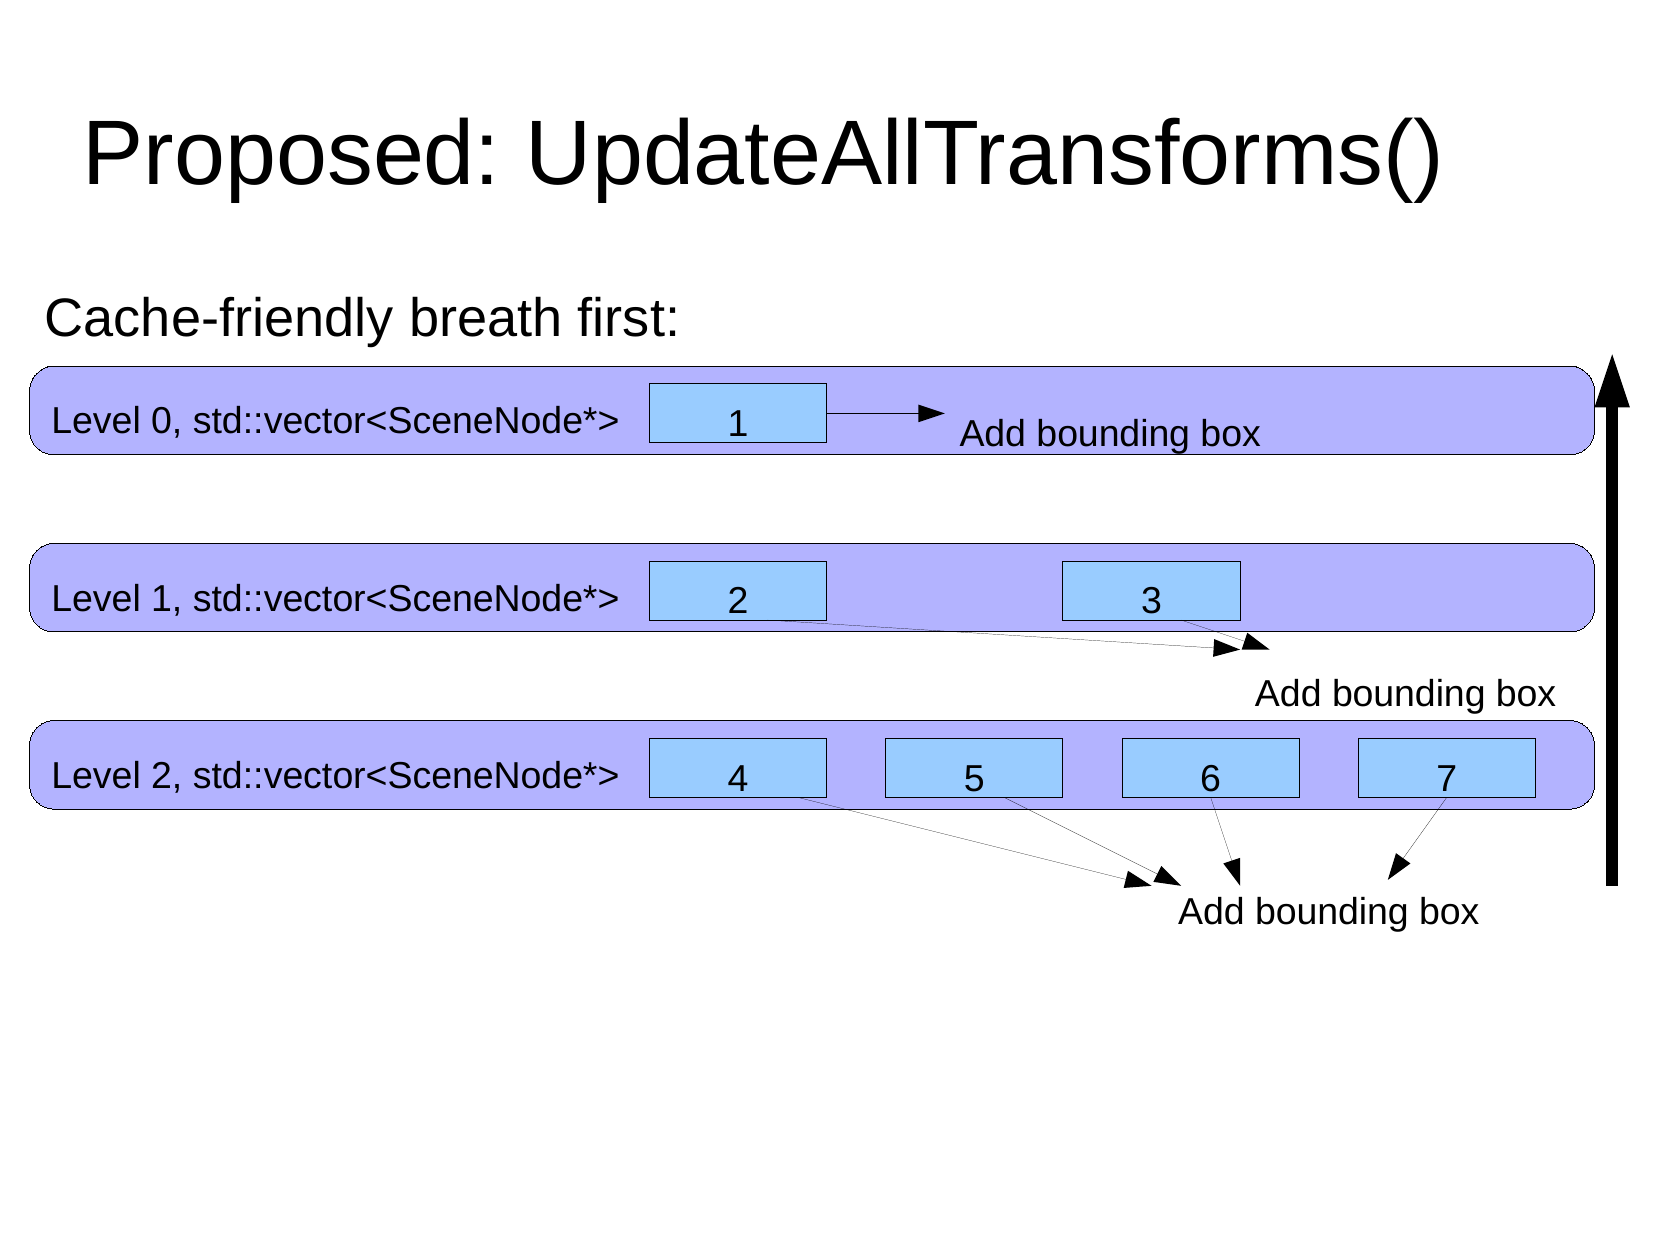

# Proposed: UpdateAllTransforms()
Cache-friendly breath first:
Level 0, std::vector<SceneNode*>
1
Add bounding box
Level 1, std::vector<SceneNode*>
2
3
Add bounding box
Level 2, std::vector<SceneNode*>
4
5
6
7
Add bounding box